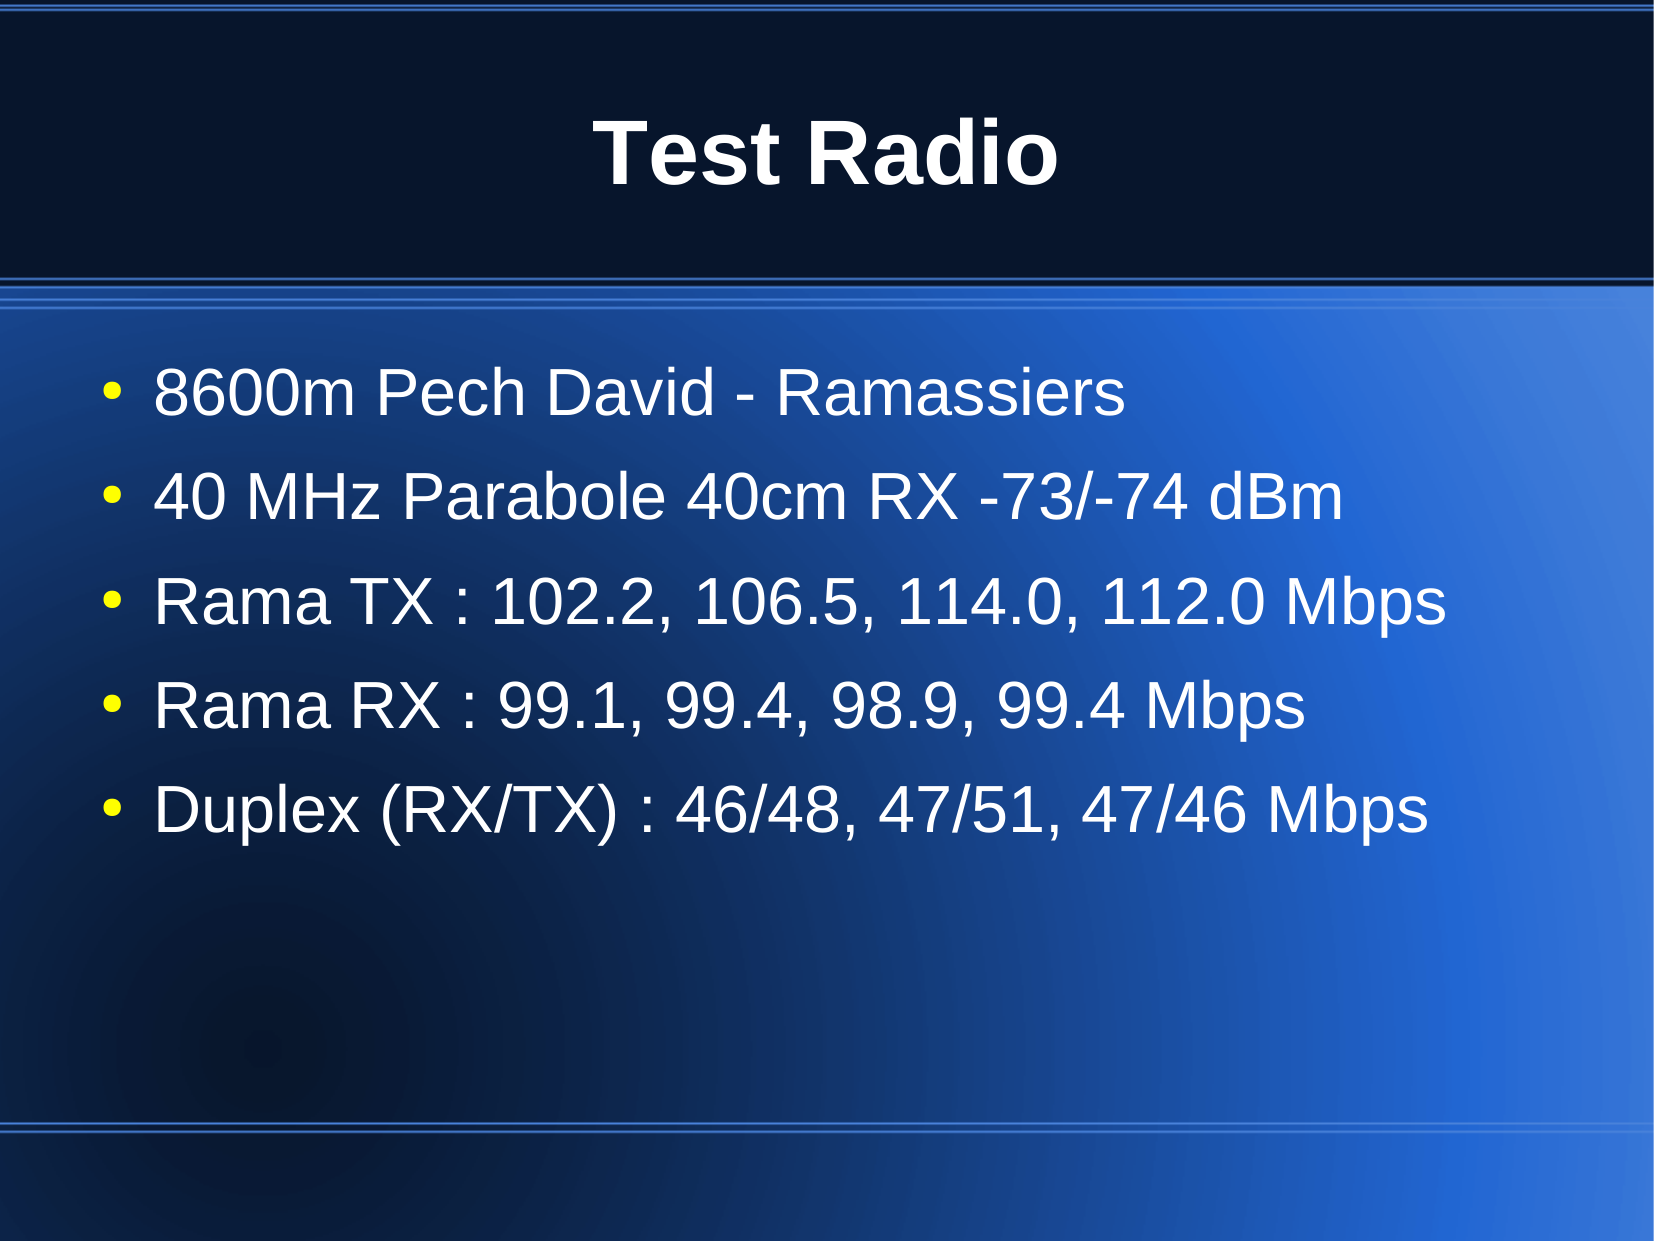

# Test Radio
8600m Pech David - Ramassiers
40 MHz Parabole 40cm RX -73/-74 dBm
Rama TX : 102.2, 106.5, 114.0, 112.0 Mbps
Rama RX : 99.1, 99.4, 98.9, 99.4 Mbps
Duplex (RX/TX) : 46/48, 47/51, 47/46 Mbps